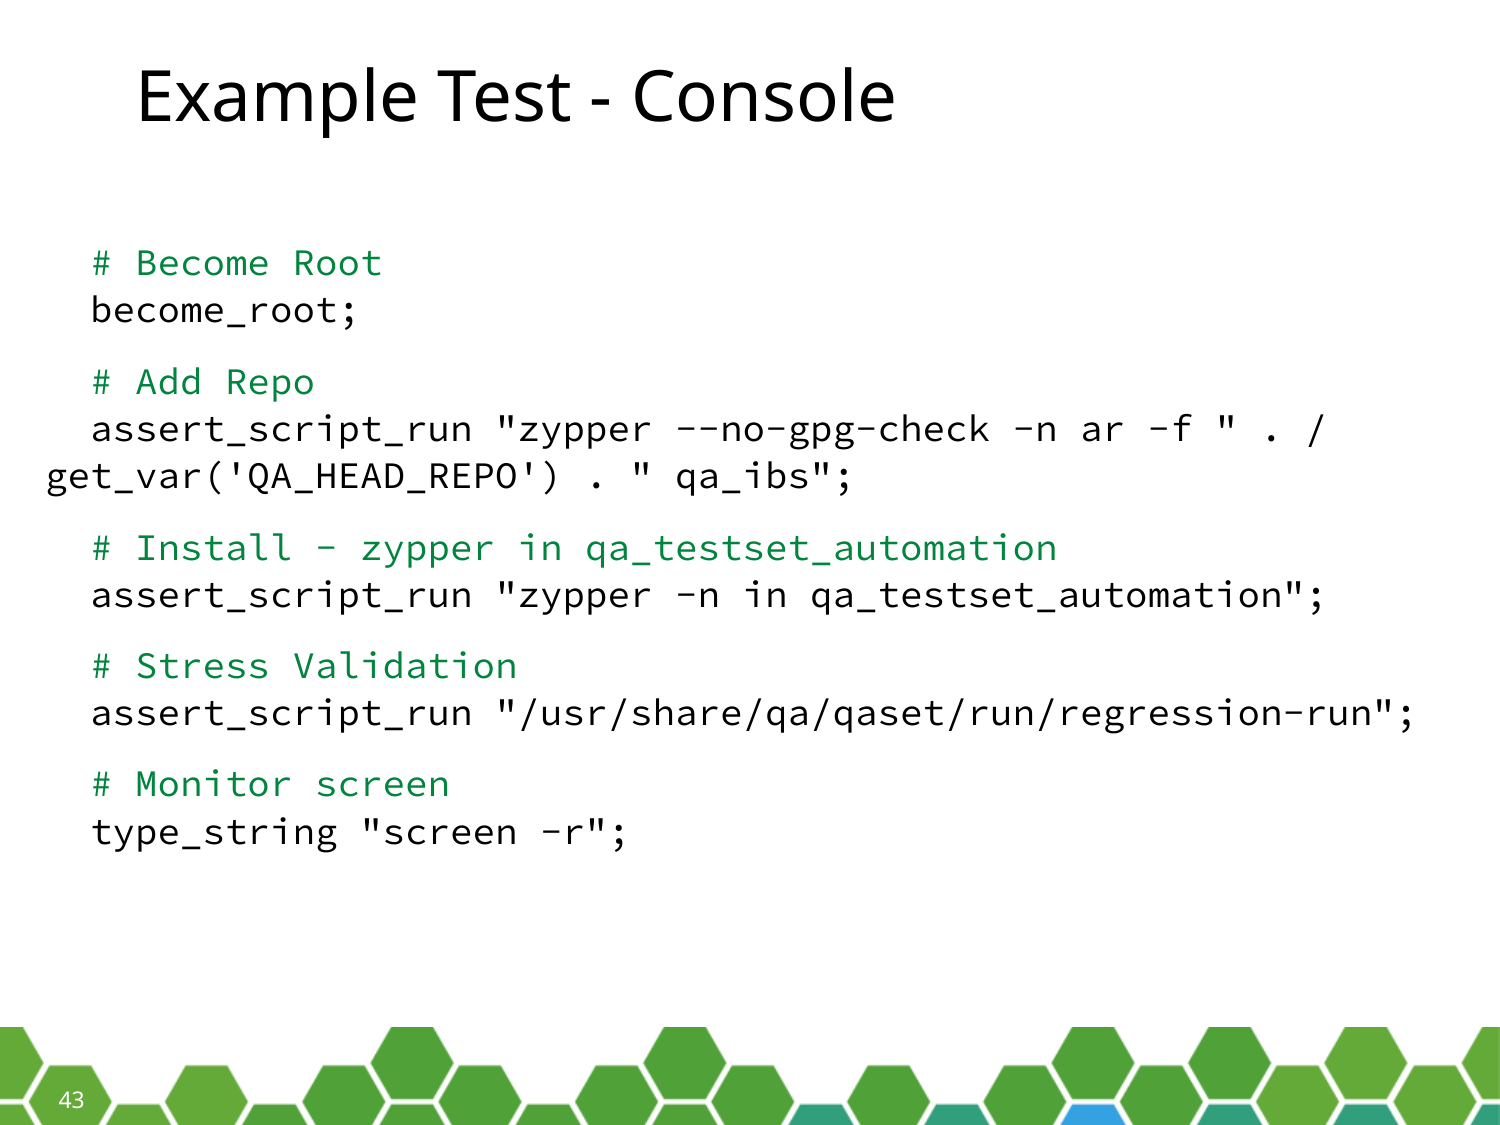

# Example Test - Console
 # Become Root
 become_root;
 # Add Repo
 assert_script_run "zypper --no-gpg-check -n ar -f " . / get_var('QA_HEAD_REPO') . " qa_ibs";
 # Install - zypper in qa_testset_automation
 assert_script_run "zypper -n in qa_testset_automation";
 # Stress Validation
 assert_script_run "/usr/share/qa/qaset/run/regression-run";
 # Monitor screen
 type_string "screen -r";